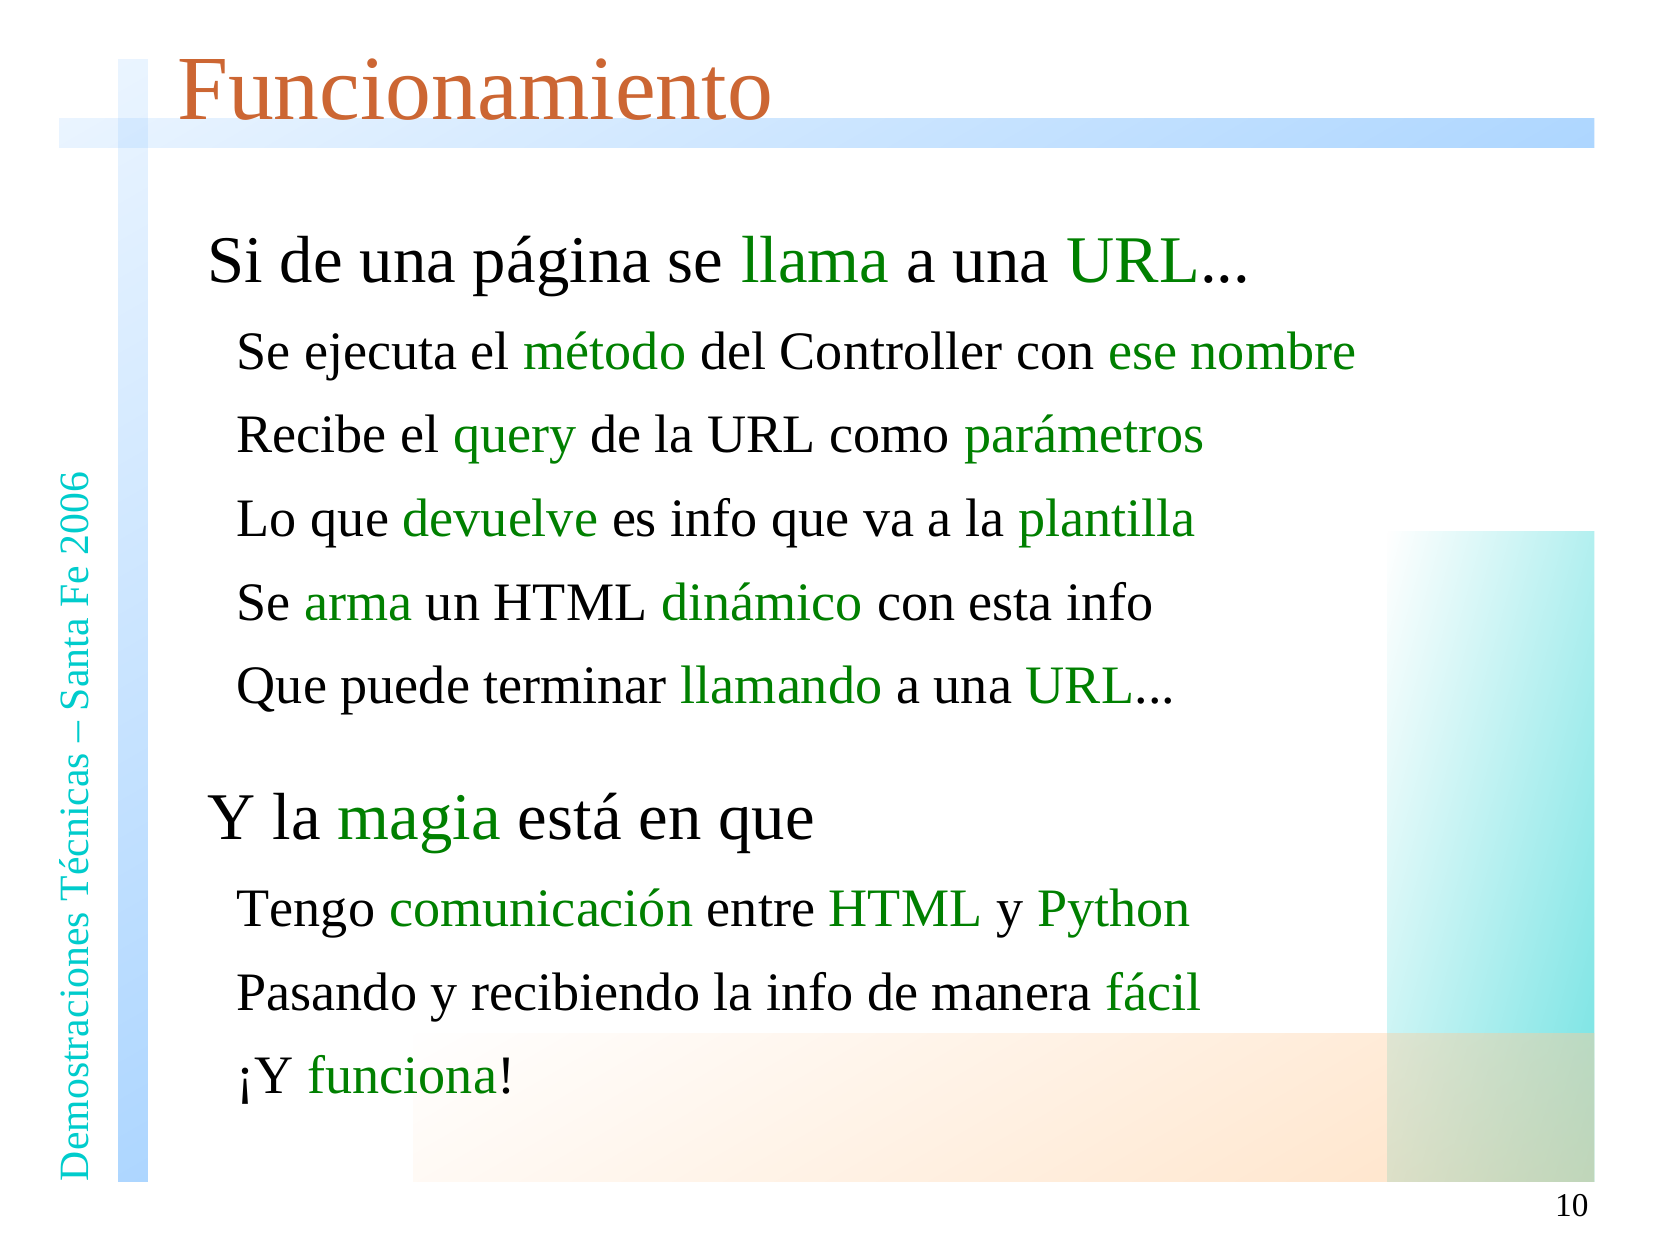

# Funcionamiento
 Si de una página se llama a una URL...
Se ejecuta el método del Controller con ese nombre
Recibe el query de la URL como parámetros
Lo que devuelve es info que va a la plantilla
Se arma un HTML dinámico con esta info
Que puede terminar llamando a una URL...
 Y la magia está en que
Tengo comunicación entre HTML y Python
Pasando y recibiendo la info de manera fácil
¡Y funciona!